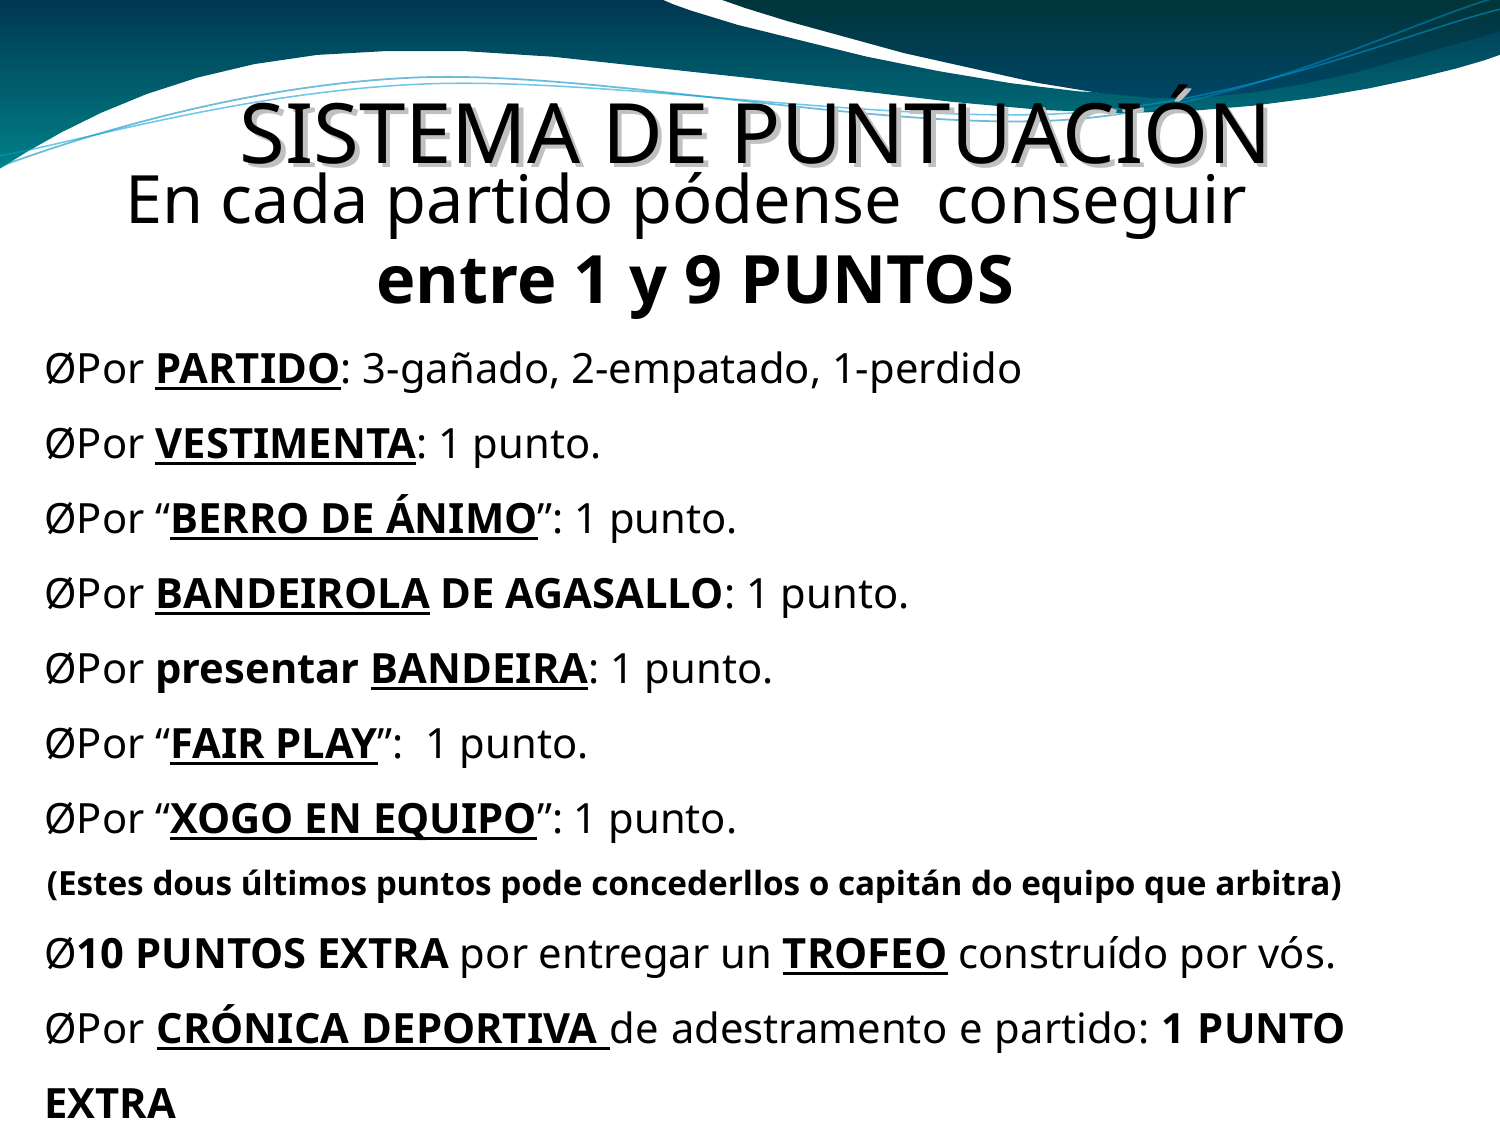

SISTEMA DE PUNTUACIÓN
En cada partido pódense conseguir
entre 1 y 9 PUNTOS
Por PARTIDO: 3-gañado, 2-empatado, 1-perdido
Por VESTIMENTA: 1 punto.
Por “BERRO DE ÁNIMO”: 1 punto.
Por BANDEIROLA DE AGASALLO: 1 punto.
Por presentar BANDEIRA: 1 punto.
Por “FAIR PLAY”: 1 punto.
Por “XOGO EN EQUIPO”: 1 punto.
(Estes dous últimos puntos pode concederllos o capitán do equipo que arbitra)
10 PUNTOS EXTRA por entregar un TROFEO construído por vós.
Por CRÓNICA DEPORTIVA de adestramento e partido: 1 PUNTO EXTRA